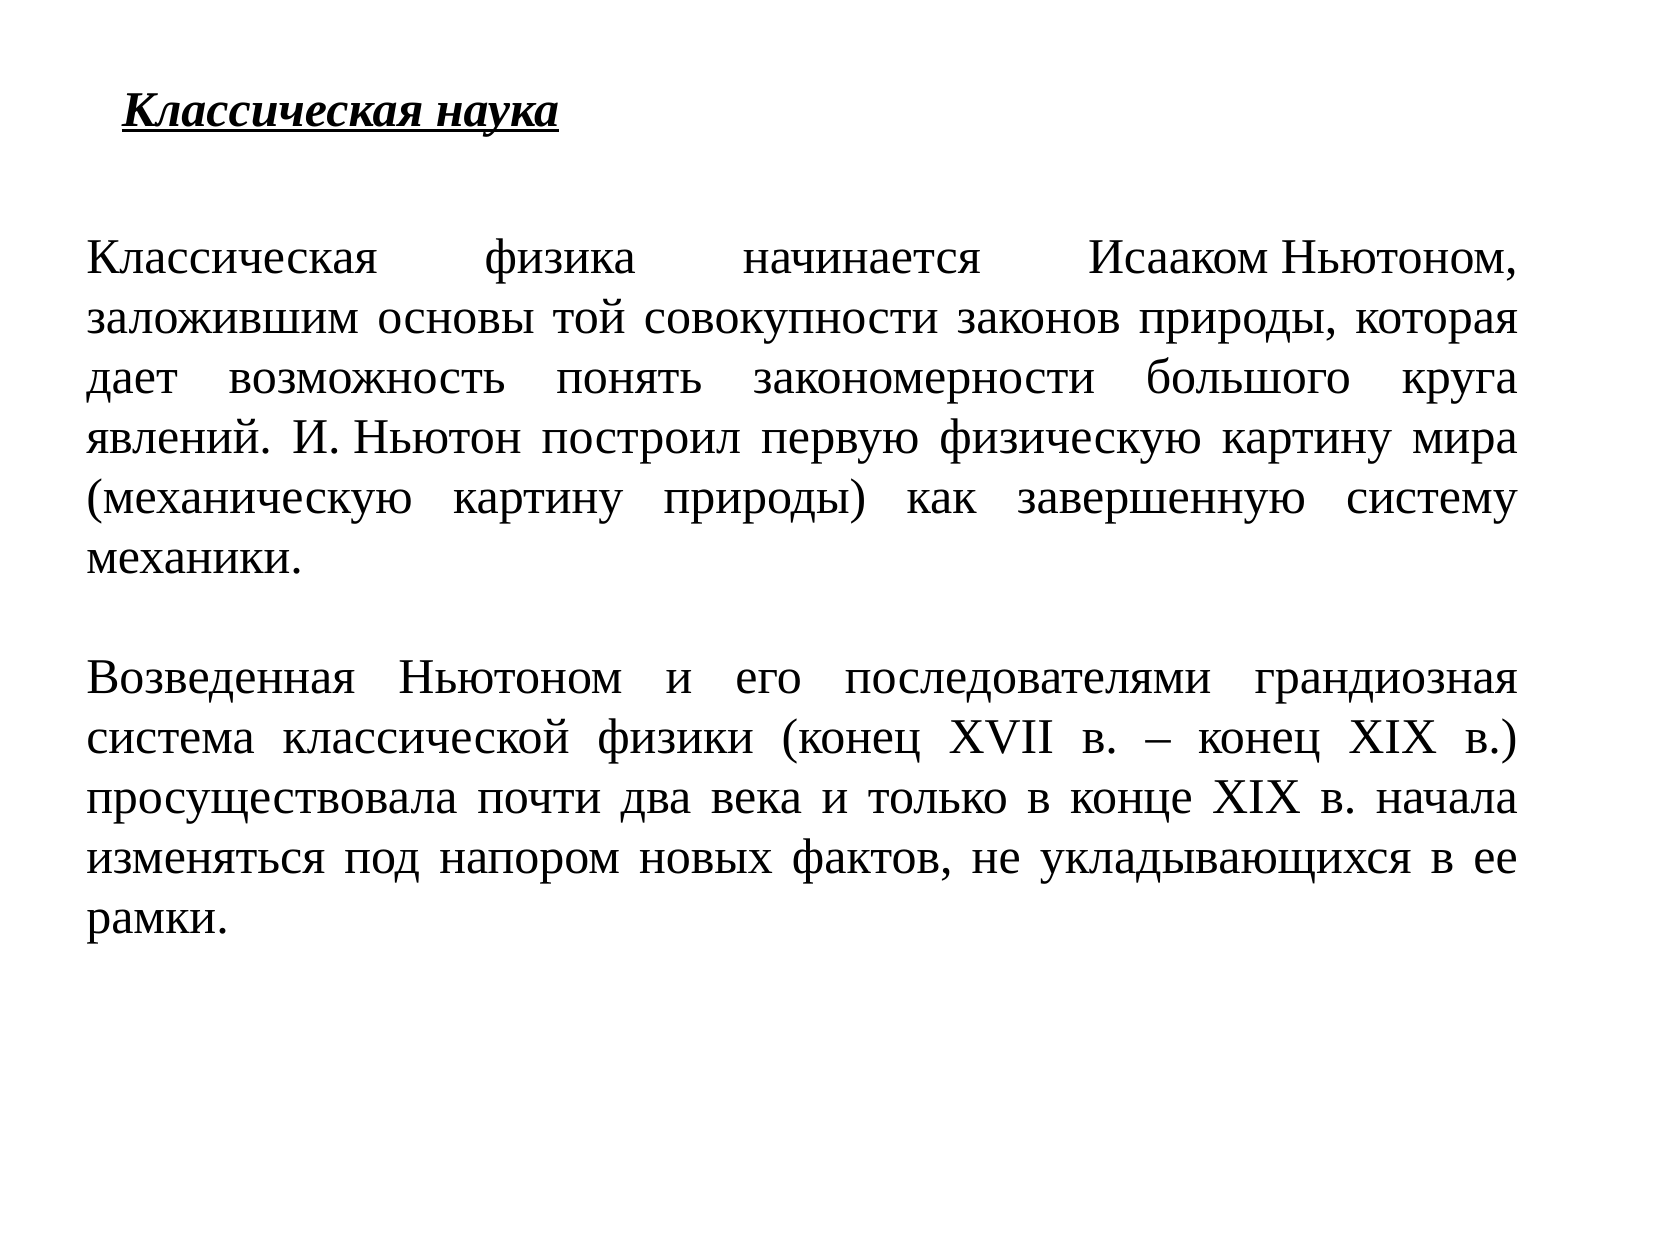

Классическая наука
Классическая физика начинается Исааком Ньютоном, заложившим основы той совокупности законов природы, которая дает возможность понять закономерности большого круга явлений. И. Ньютон построил первую физическую картину мира (механическую картину природы) как завершенную систему механики.
Возведенная Ньютоном и его последователями грандиозная система классической физики (конец XVII в. – конец XIX в.) просуществовала почти два века и только в конце XIX в. начала изменяться под напором новых фактов, не укладывающихся в ее рамки.